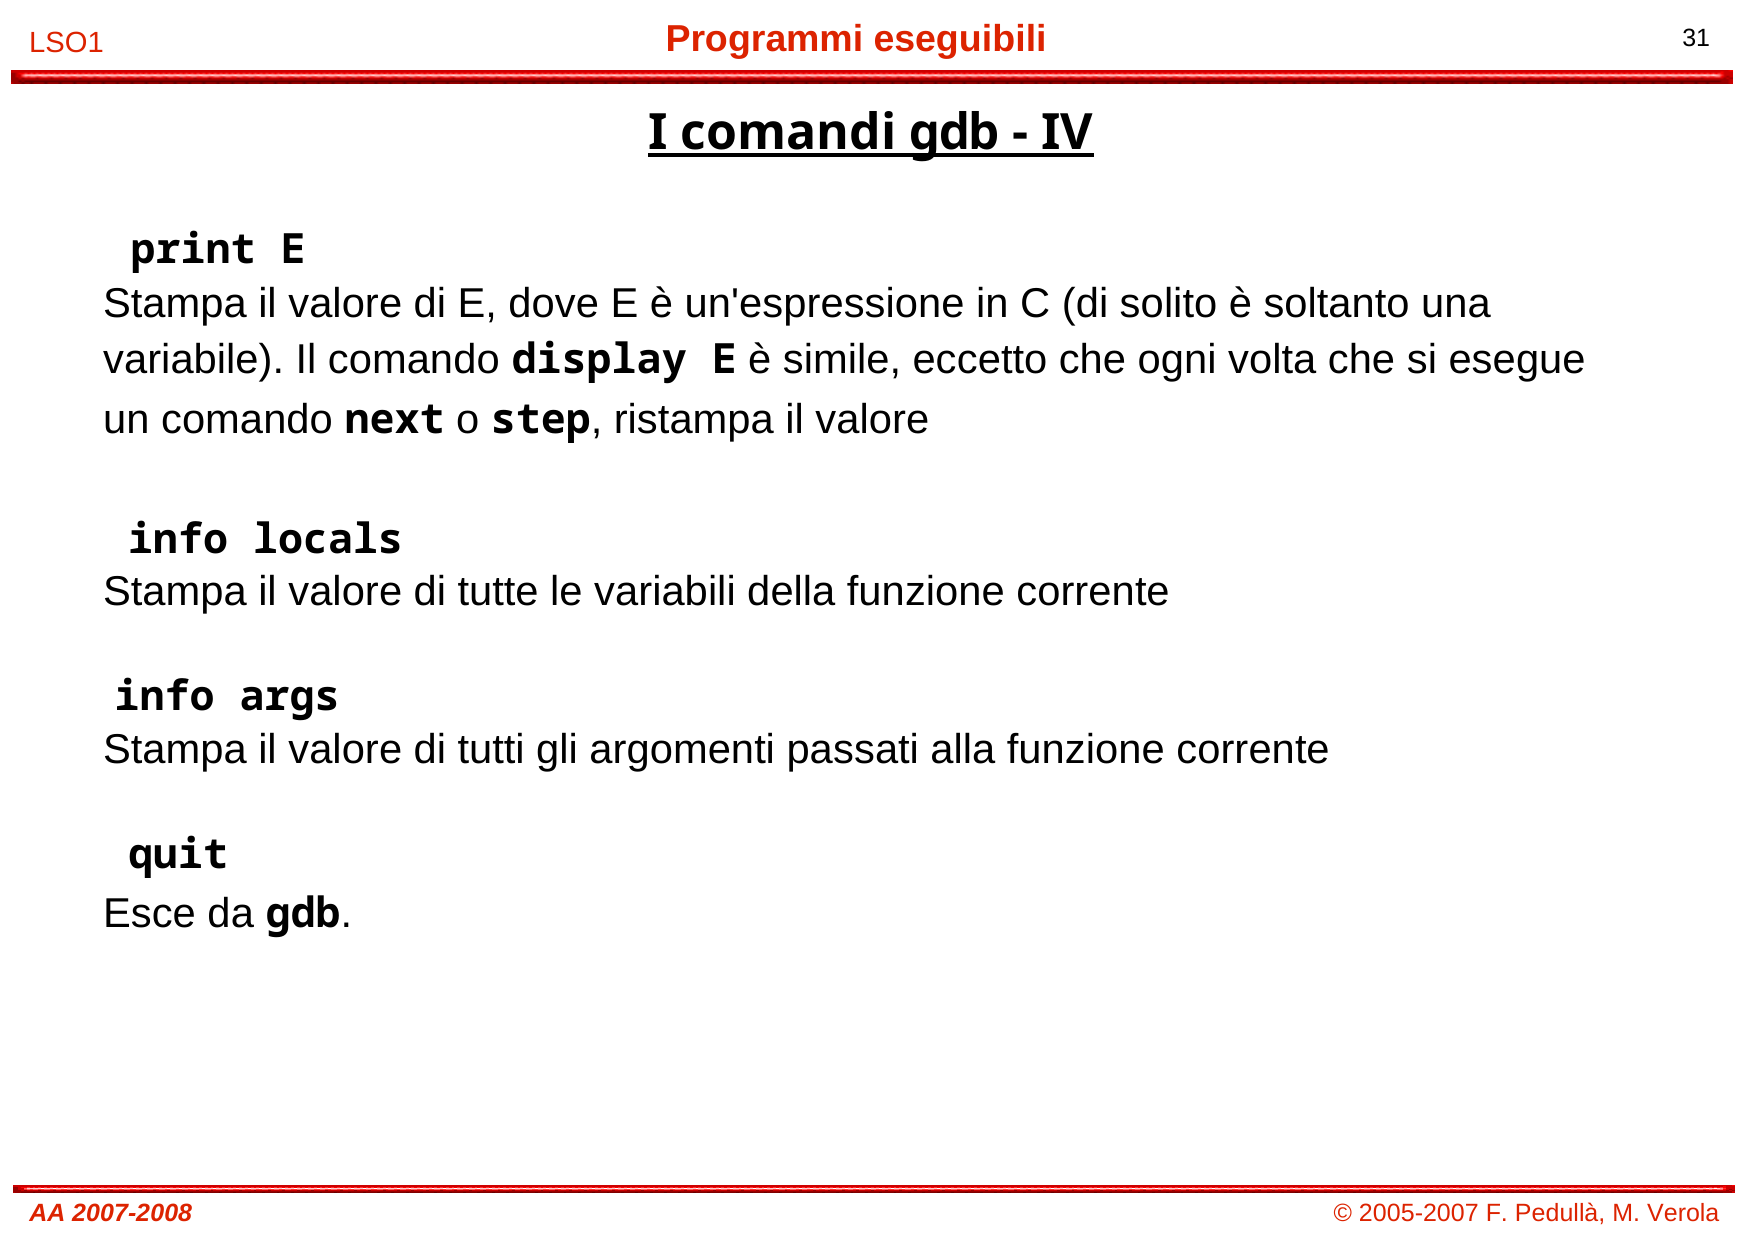

# I comandi gdb - IV
 print E
Stampa il valore di E, dove E è un'espressione in C (di solito è soltanto una variabile). Il comando display E è simile, eccetto che ogni volta che si esegue un comando next o step, ristampa il valore
 info locals
Stampa il valore di tutte le variabili della funzione corrente
 info args
Stampa il valore di tutti gli argomenti passati alla funzione corrente
 quit
Esce da gdb.